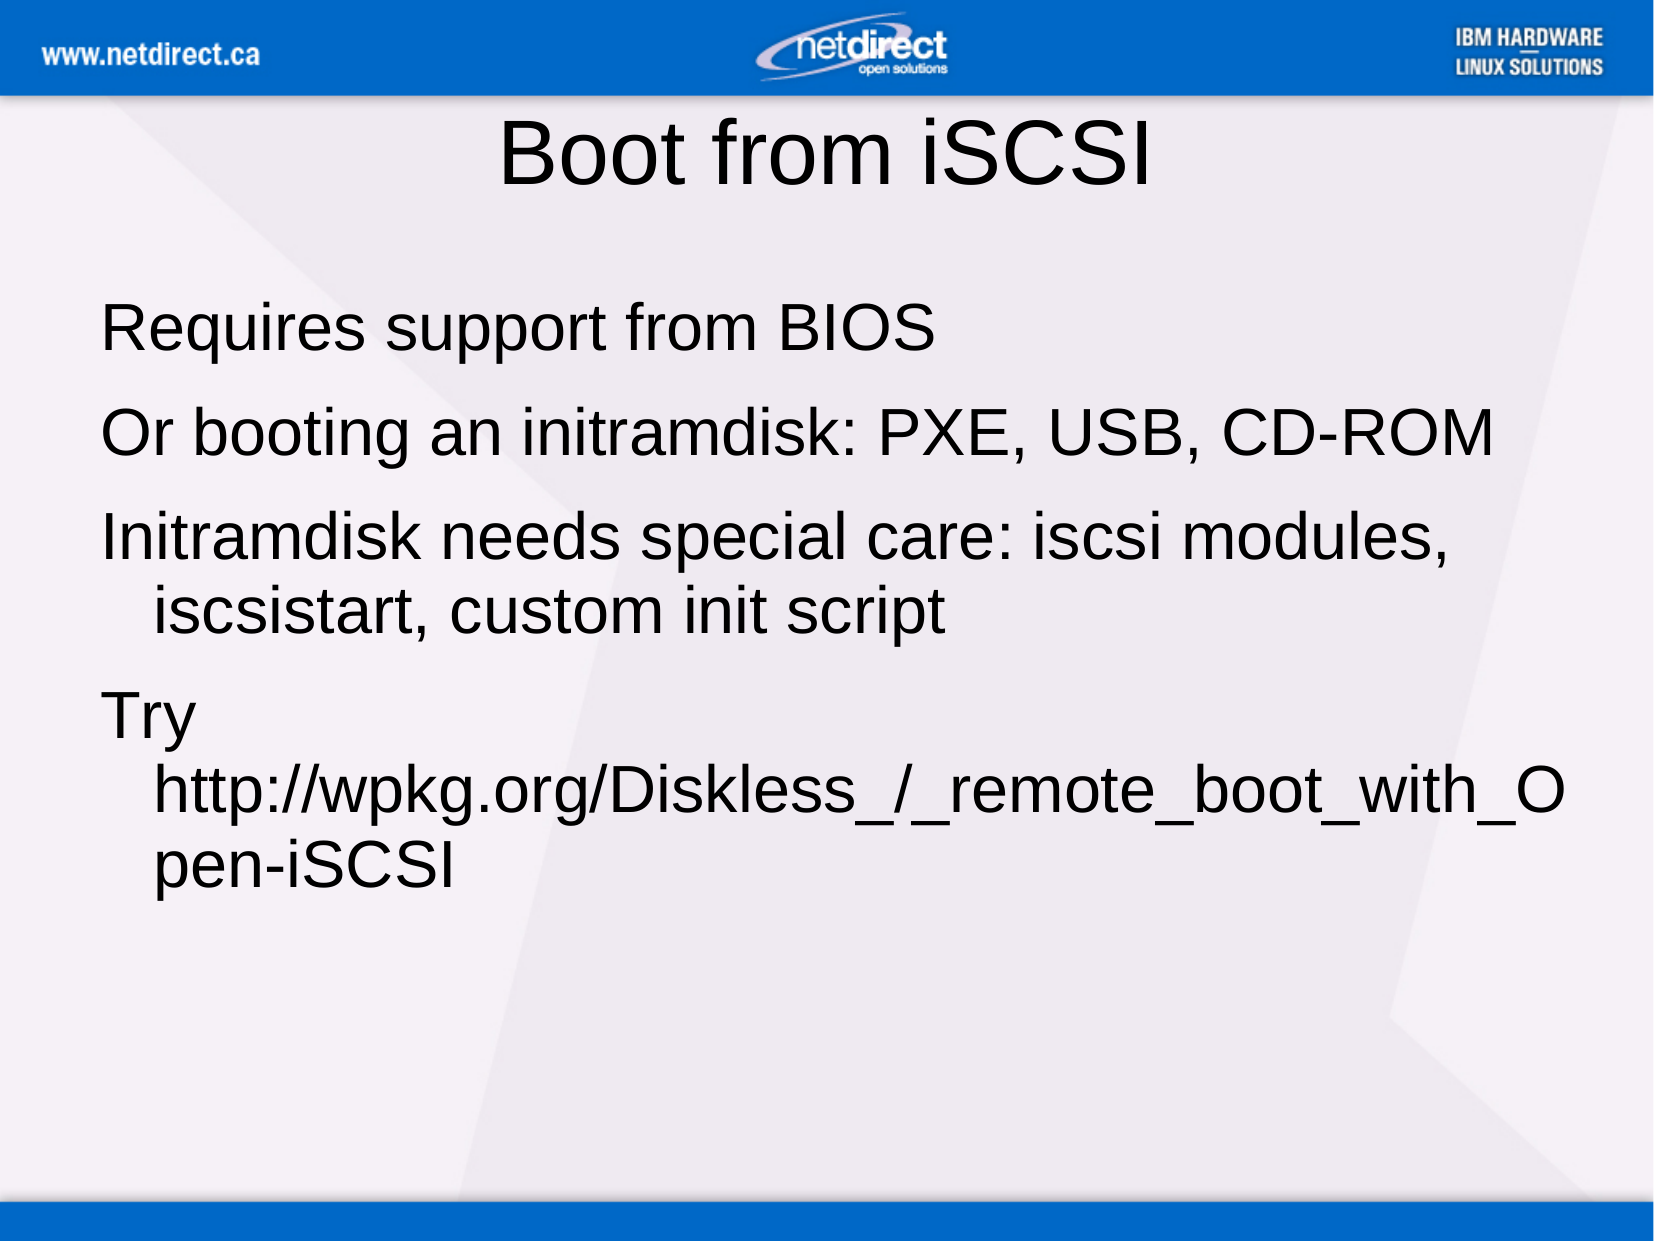

# Boot from iSCSI
Requires support from BIOS
Or booting an initramdisk: PXE, USB, CD-ROM
Initramdisk needs special care: iscsi modules, iscsistart, custom init script
Try http://wpkg.org/Diskless_/_remote_boot_with_Open-iSCSI